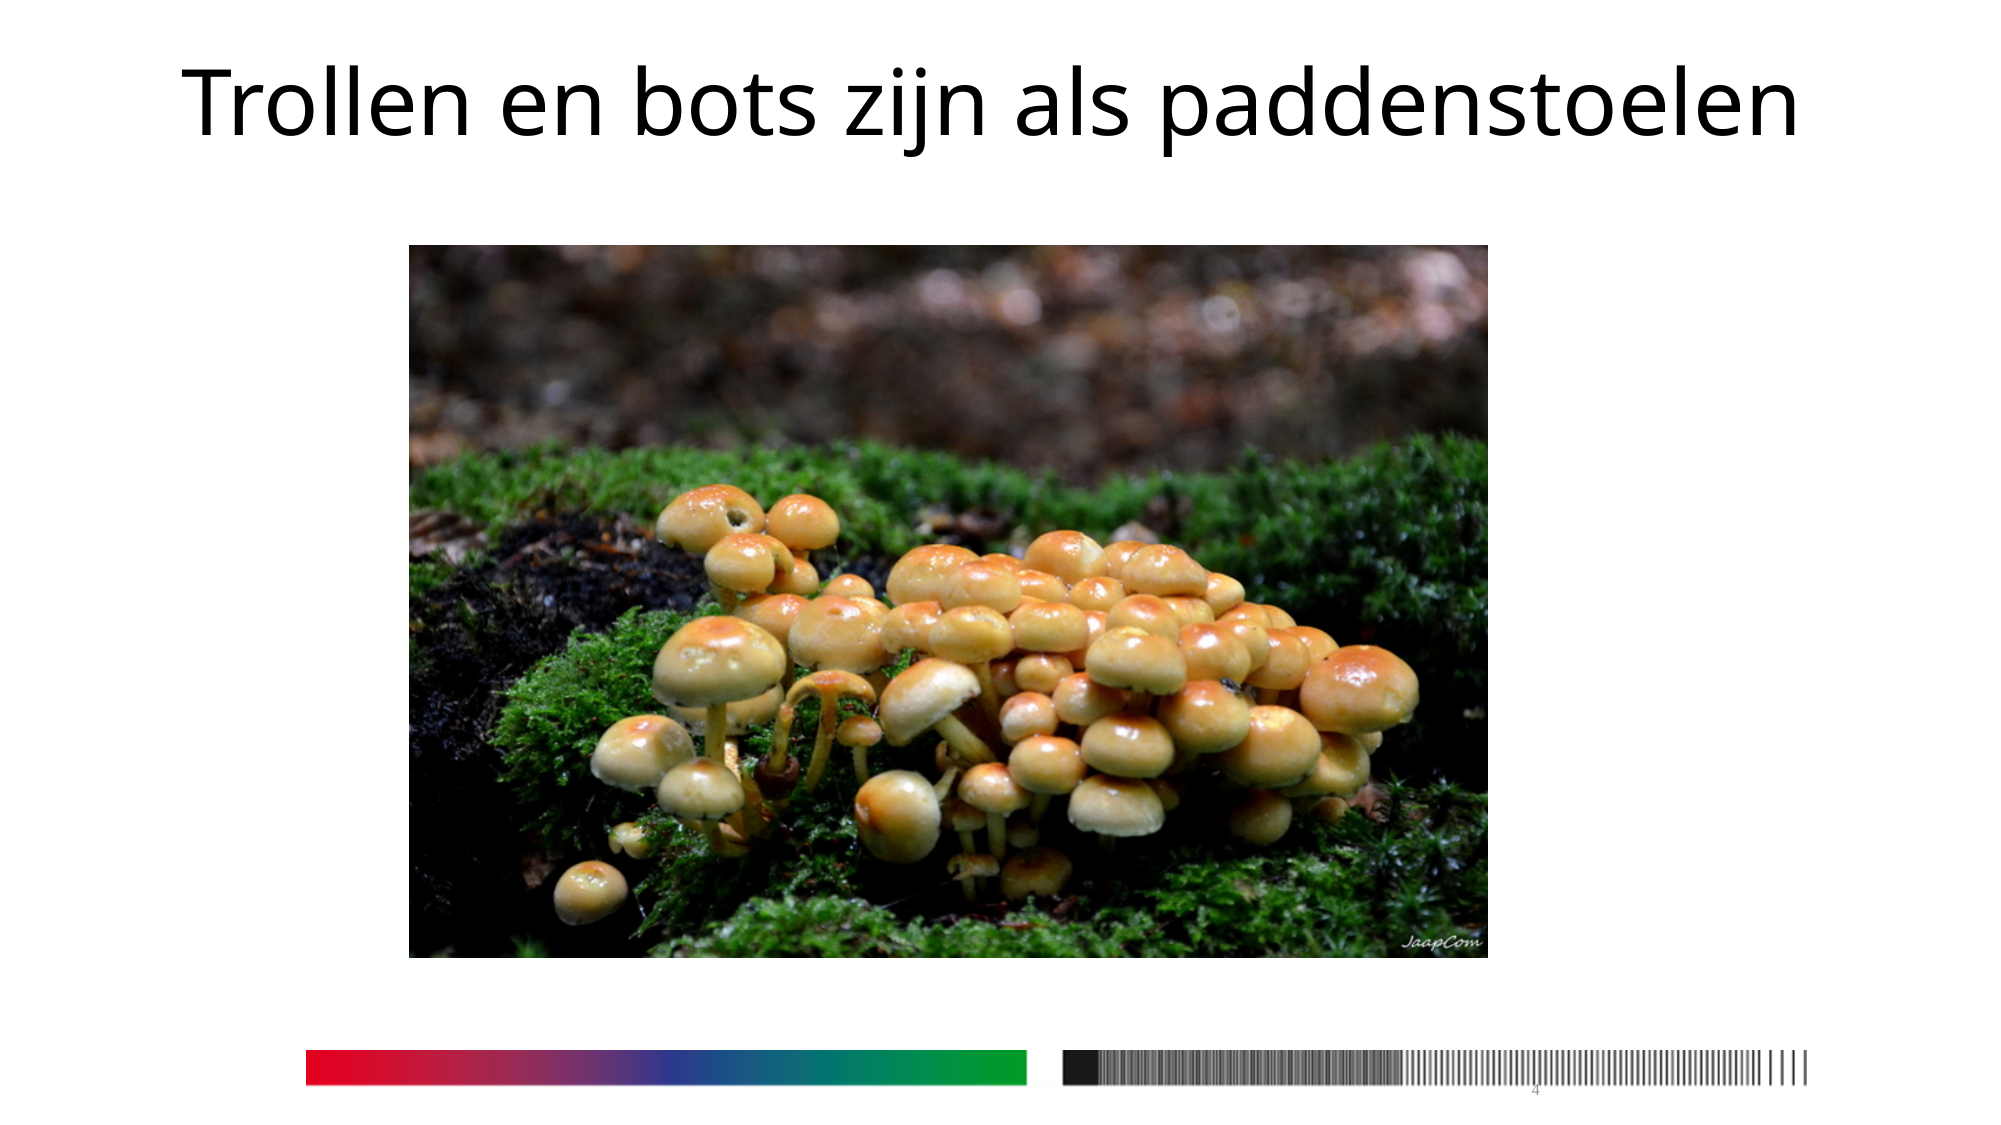

# Trollen en bots zijn als paddenstoelen